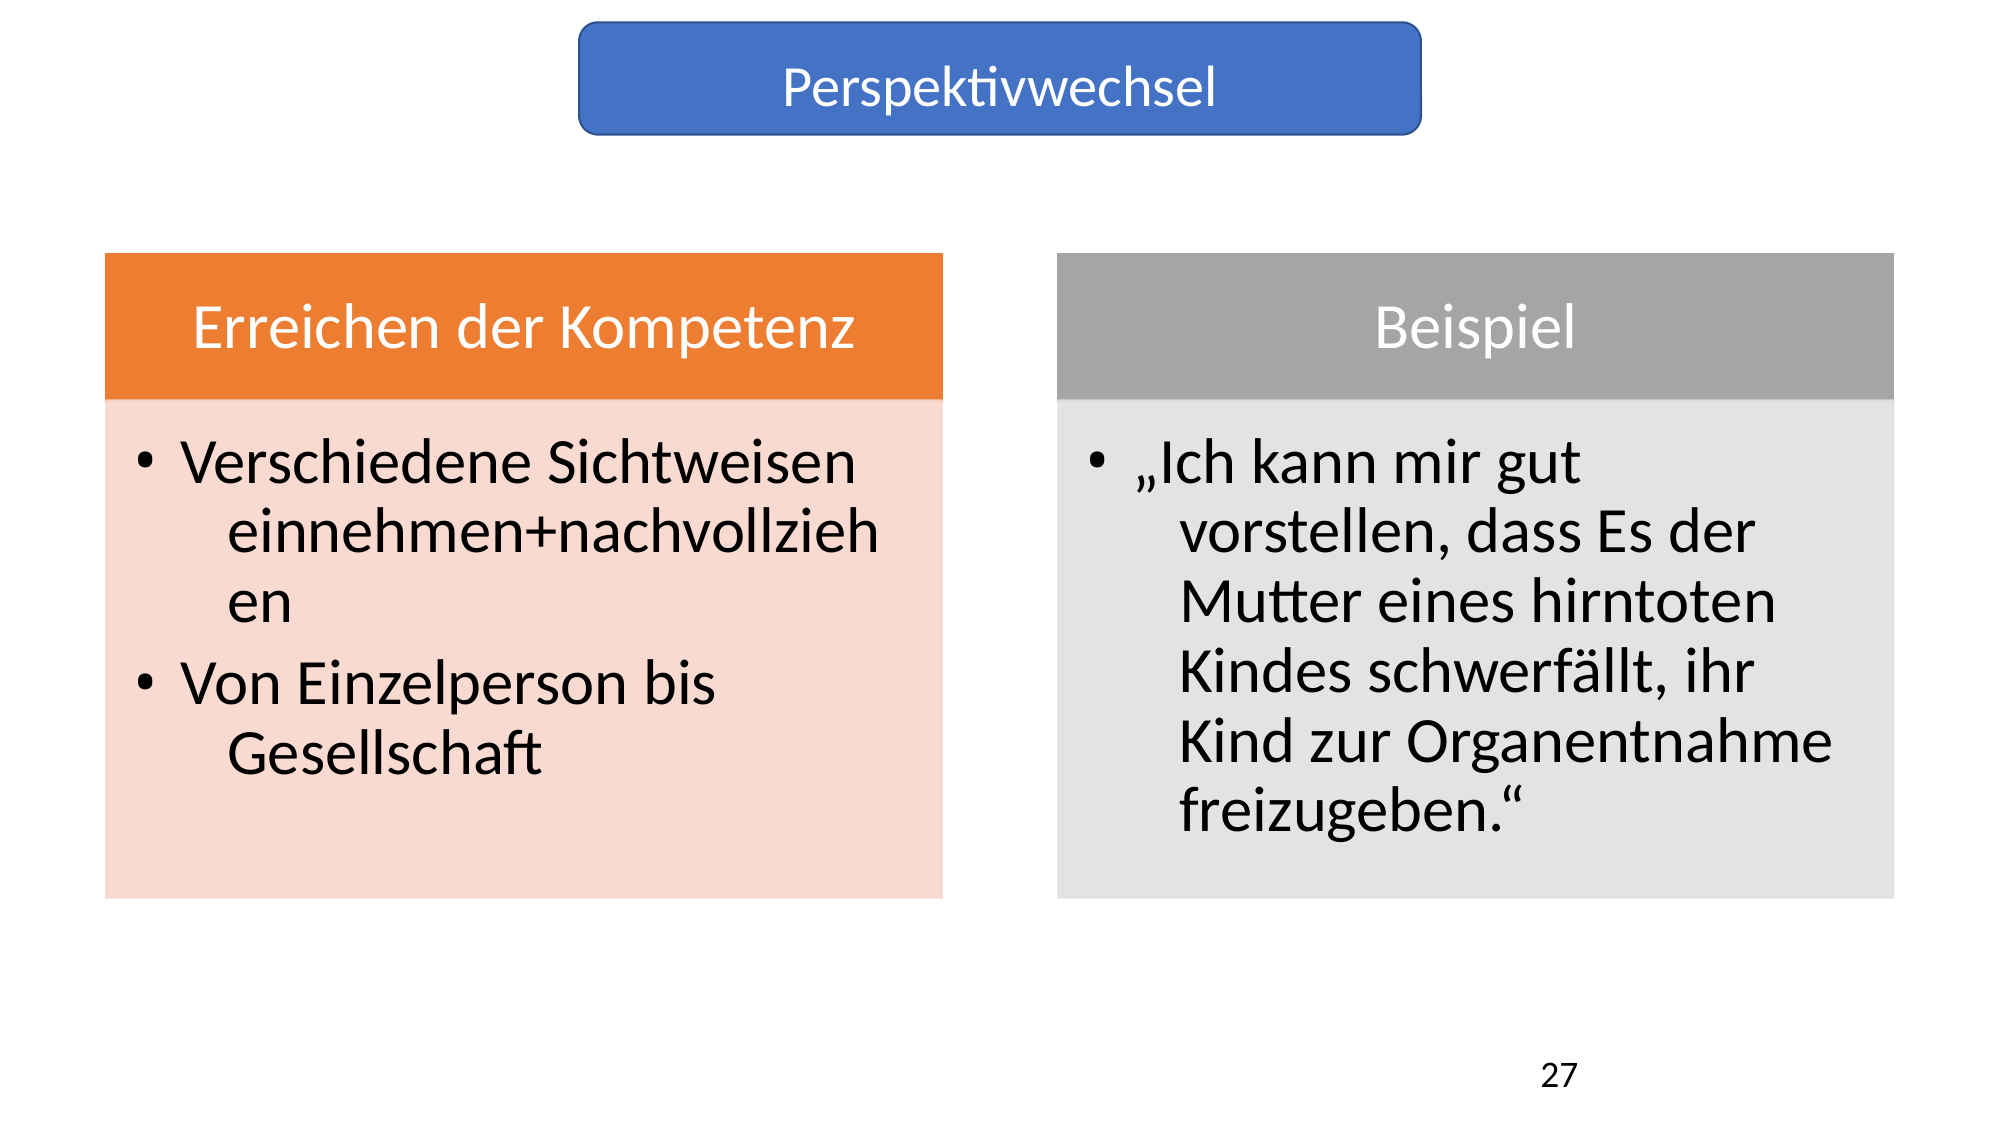

Perspektivwechsel
Erreichen der Kompetenz
Beispiel
Verschiedene Sichtweisen einnehmen+nachvollziehen
Von Einzelperson bis Gesellschaft
„Ich kann mir gut vorstellen, dass Es der Mutter eines hirntoten Kindes schwerfällt, ihr Kind zur Organentnahme freizugeben.“